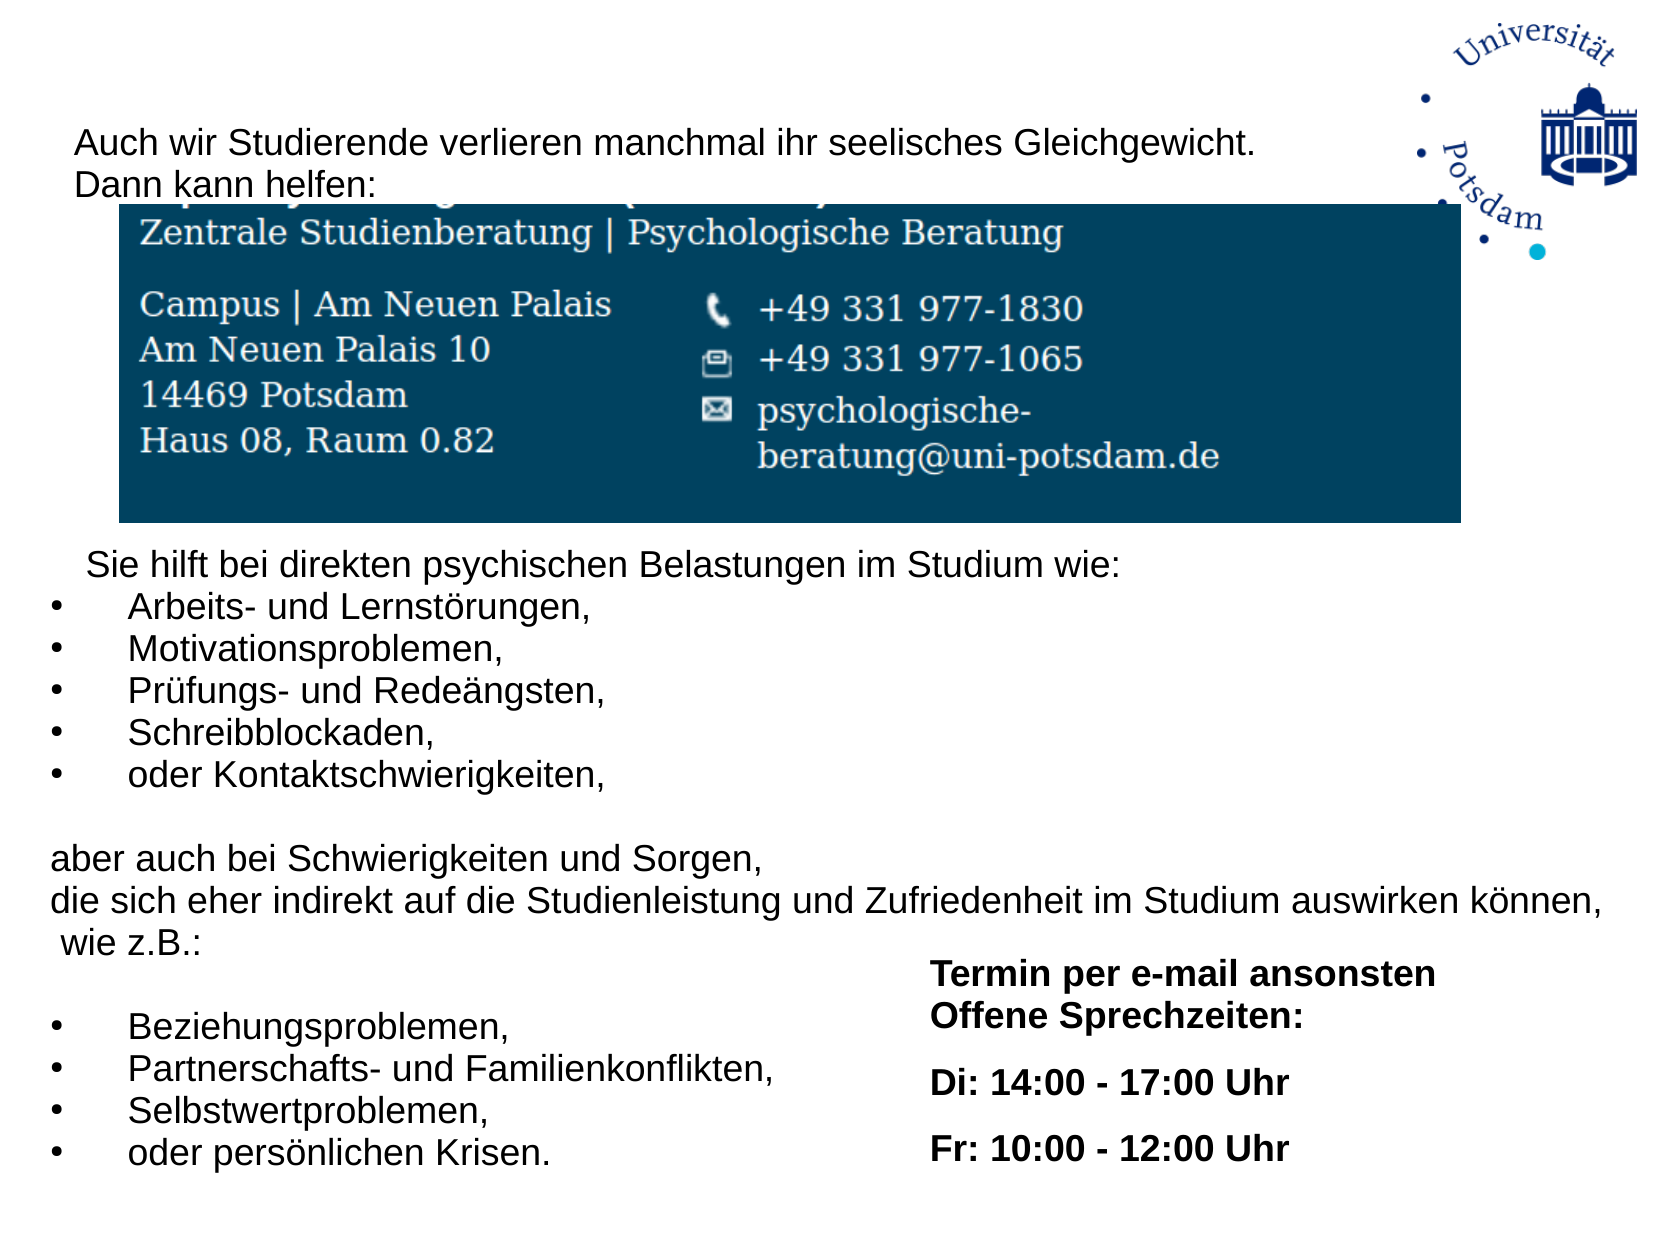

Auch wir Studierende verlieren manchmal ihr seelisches Gleichgewicht.
Dann kann helfen:
Sie hilft bei direkten psychischen Belastungen im Studium wie:
 Arbeits- und Lernstörungen,
 Motivationsproblemen,
 Prüfungs- und Redeängsten,
 Schreibblockaden,
 oder Kontaktschwierigkeiten,
aber auch bei Schwierigkeiten und Sorgen,
die sich eher indirekt auf die Studienleistung und Zufriedenheit im Studium auswirken können,
 wie z.B.:
 Beziehungsproblemen,
 Partnerschafts- und Familienkonflikten,
 Selbstwertproblemen,
 oder persönlichen Krisen.
Termin per e-mail ansonsten
Offene Sprechzeiten:
Di: 14:00 - 17:00 Uhr
Fr: 10:00 - 12:00 Uhr